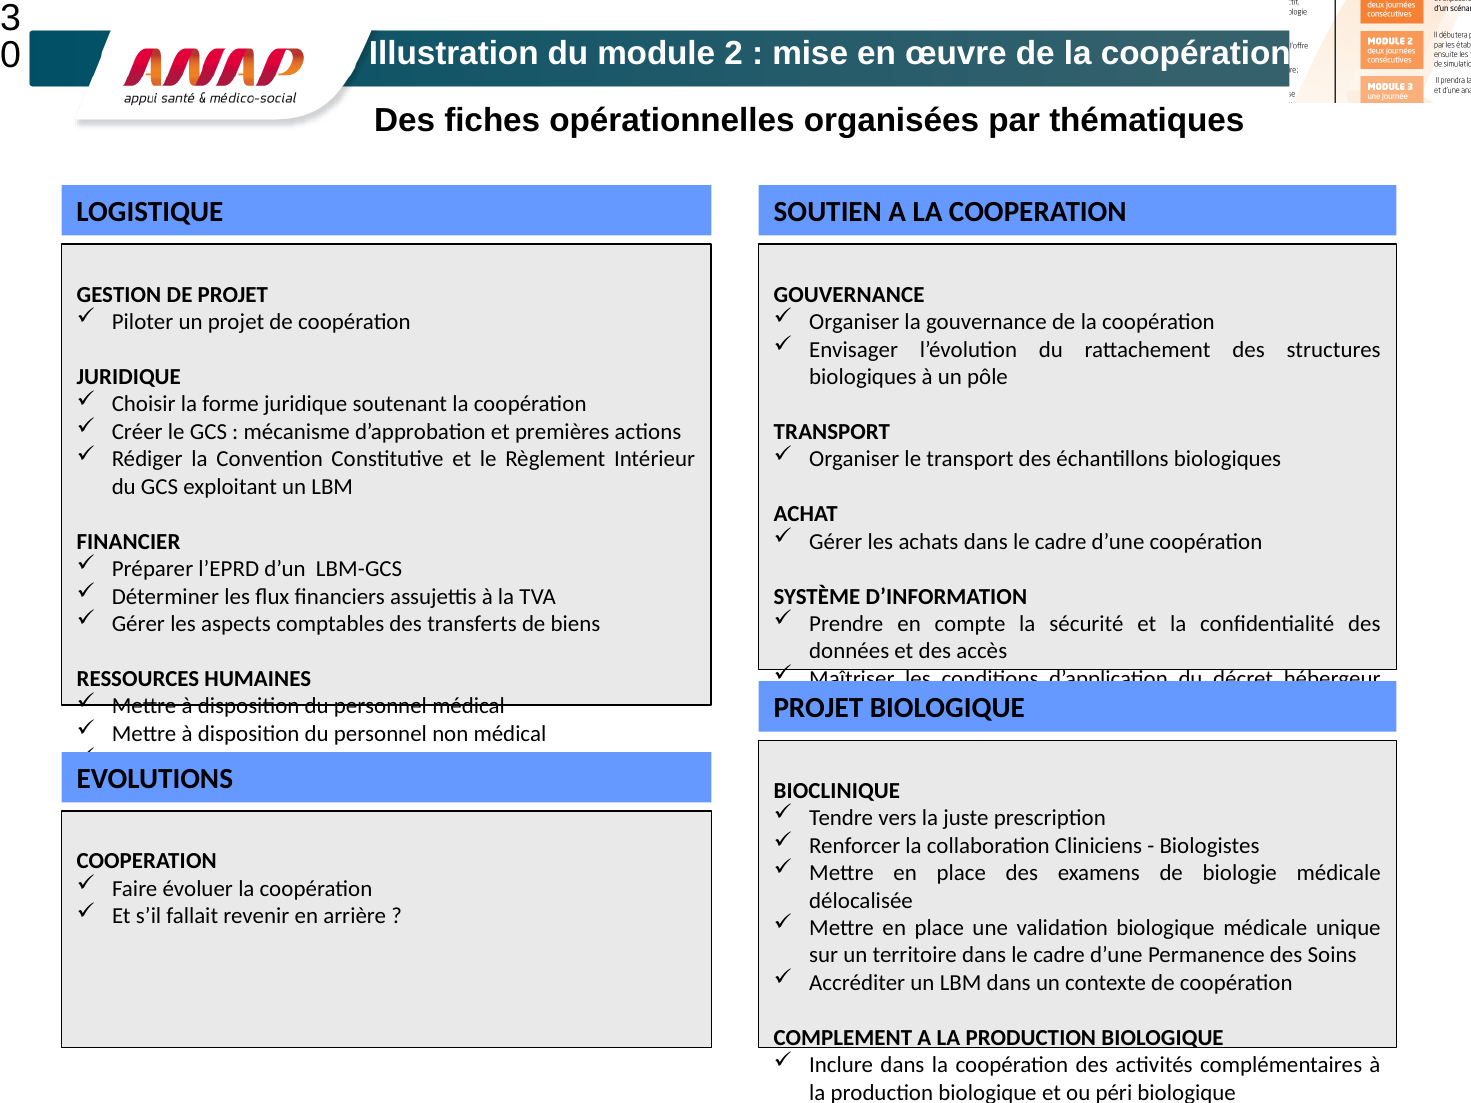

Illustration du module 2 : mise en œuvre de la coopération
Des fiches opérationnelles organisées par thématiques
LOGISTIQUE
SOUTIEN A LA COOPERATION
GESTION DE PROJET
Piloter un projet de coopération
JURIDIQUE
Choisir la forme juridique soutenant la coopération
Créer le GCS : mécanisme d’approbation et premières actions
Rédiger la Convention Constitutive et le Règlement Intérieur du GCS exploitant un LBM
FINANCIER
Préparer l’EPRD d’un LBM-GCS
Déterminer les flux financiers assujettis à la TVA
Gérer les aspects comptables des transferts de biens
RESSOURCES HUMAINES
Mettre à disposition du personnel médical
Mettre à disposition du personnel non médical
Harmoniser les règles applicables aux conditions de travail
GOUVERNANCE
Organiser la gouvernance de la coopération
Envisager l’évolution du rattachement des structures biologiques à un pôle
TRANSPORT
Organiser le transport des échantillons biologiques
ACHAT
Gérer les achats dans le cadre d’une coopération
SYSTÈME D’INFORMATION
Prendre en compte la sécurité et la confidentialité des données et des accès
Maîtriser les conditions d’application du décret hébergeur dans les coopérations
PROJET BIOLOGIQUE
BIOCLINIQUE
Tendre vers la juste prescription
Renforcer la collaboration Cliniciens - Biologistes
Mettre en place des examens de biologie médicale délocalisée
Mettre en place une validation biologique médicale unique sur un territoire dans le cadre d’une Permanence des Soins
Accréditer un LBM dans un contexte de coopération
COMPLEMENT A LA PRODUCTION BIOLOGIQUE
Inclure dans la coopération des activités complémentaires à la production biologique et ou péri biologique
EVOLUTIONS
COOPERATION
Faire évoluer la coopération
Et s’il fallait revenir en arrière ?